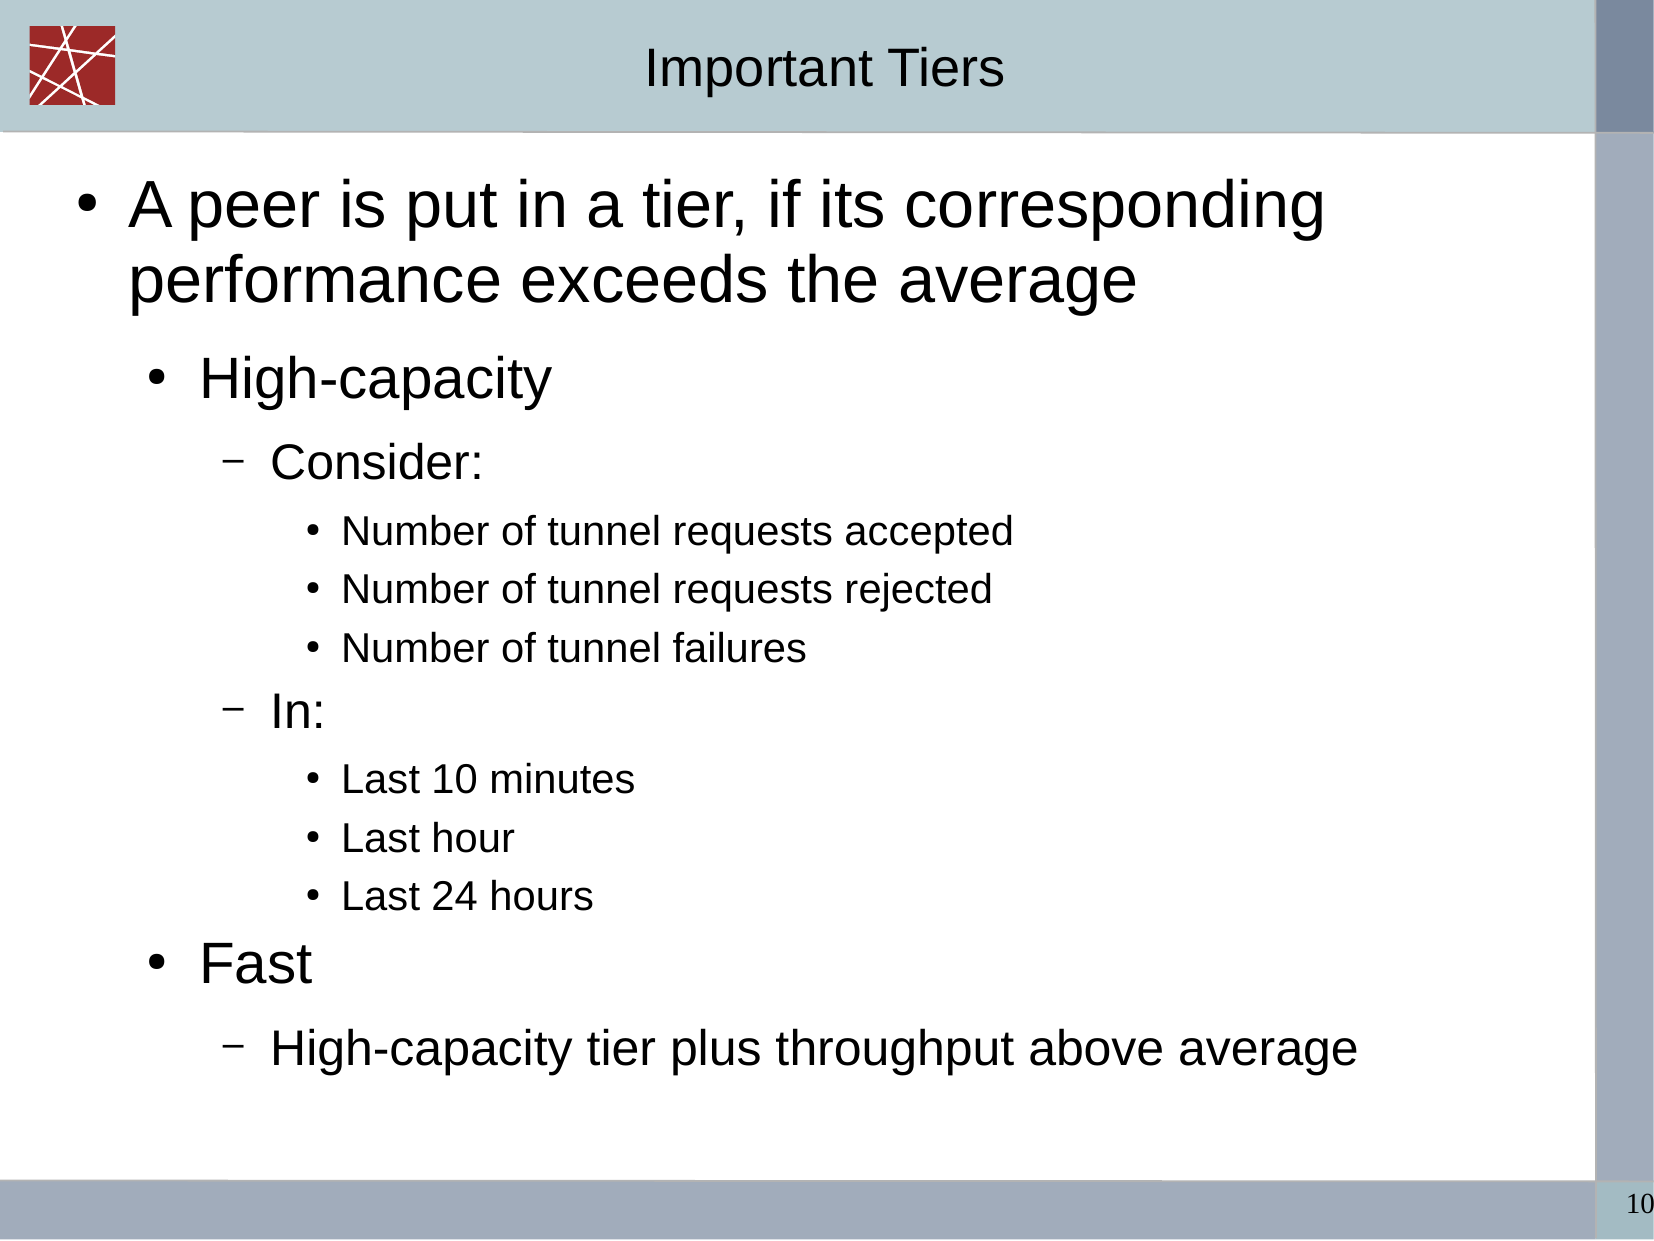

# Important Tiers
A peer is put in a tier, if its corresponding performance exceeds the average
High-capacity
Consider:
Number of tunnel requests accepted
Number of tunnel requests rejected
Number of tunnel failures
In:
Last 10 minutes
Last hour
Last 24 hours
Fast
High-capacity tier plus throughput above average
10